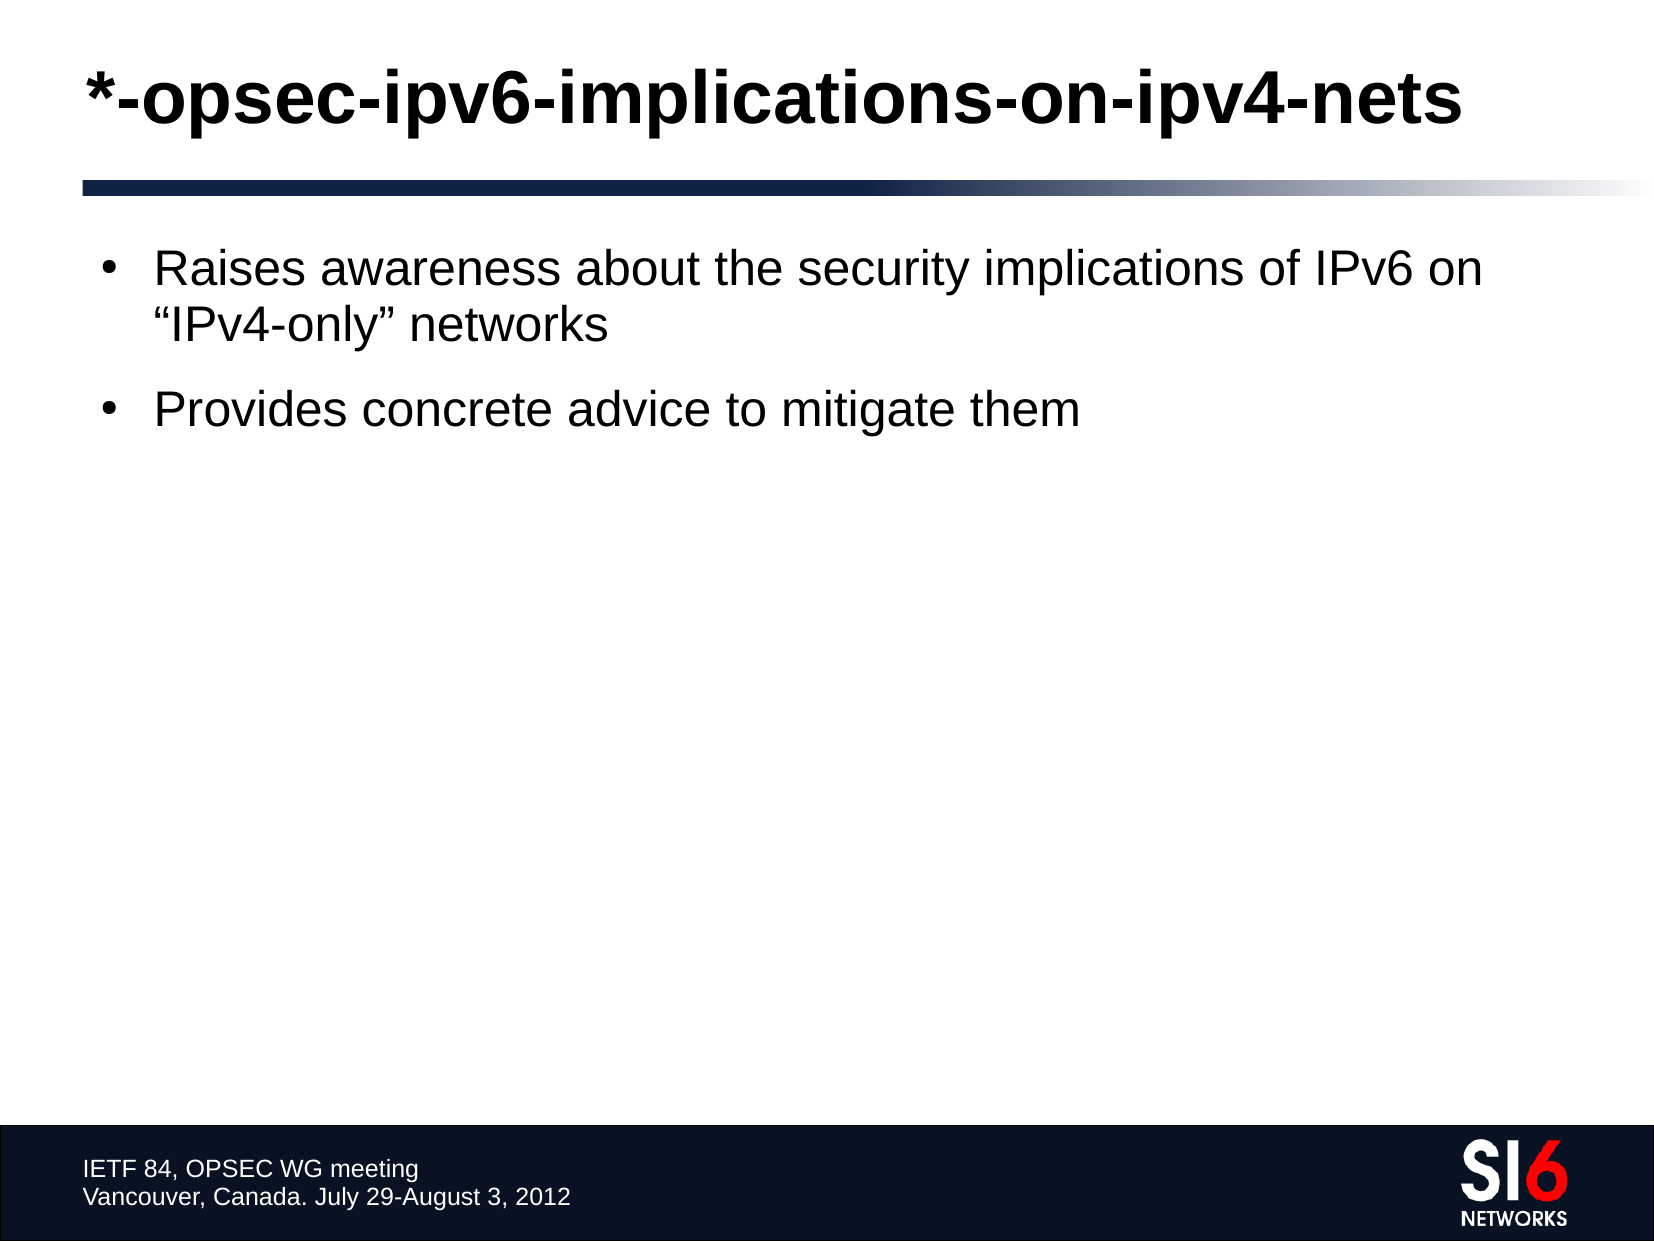

# *-opsec-ipv6-implications-on-ipv4-nets
Raises awareness about the security implications of IPv6 on “IPv4-only” networks
Provides concrete advice to mitigate them